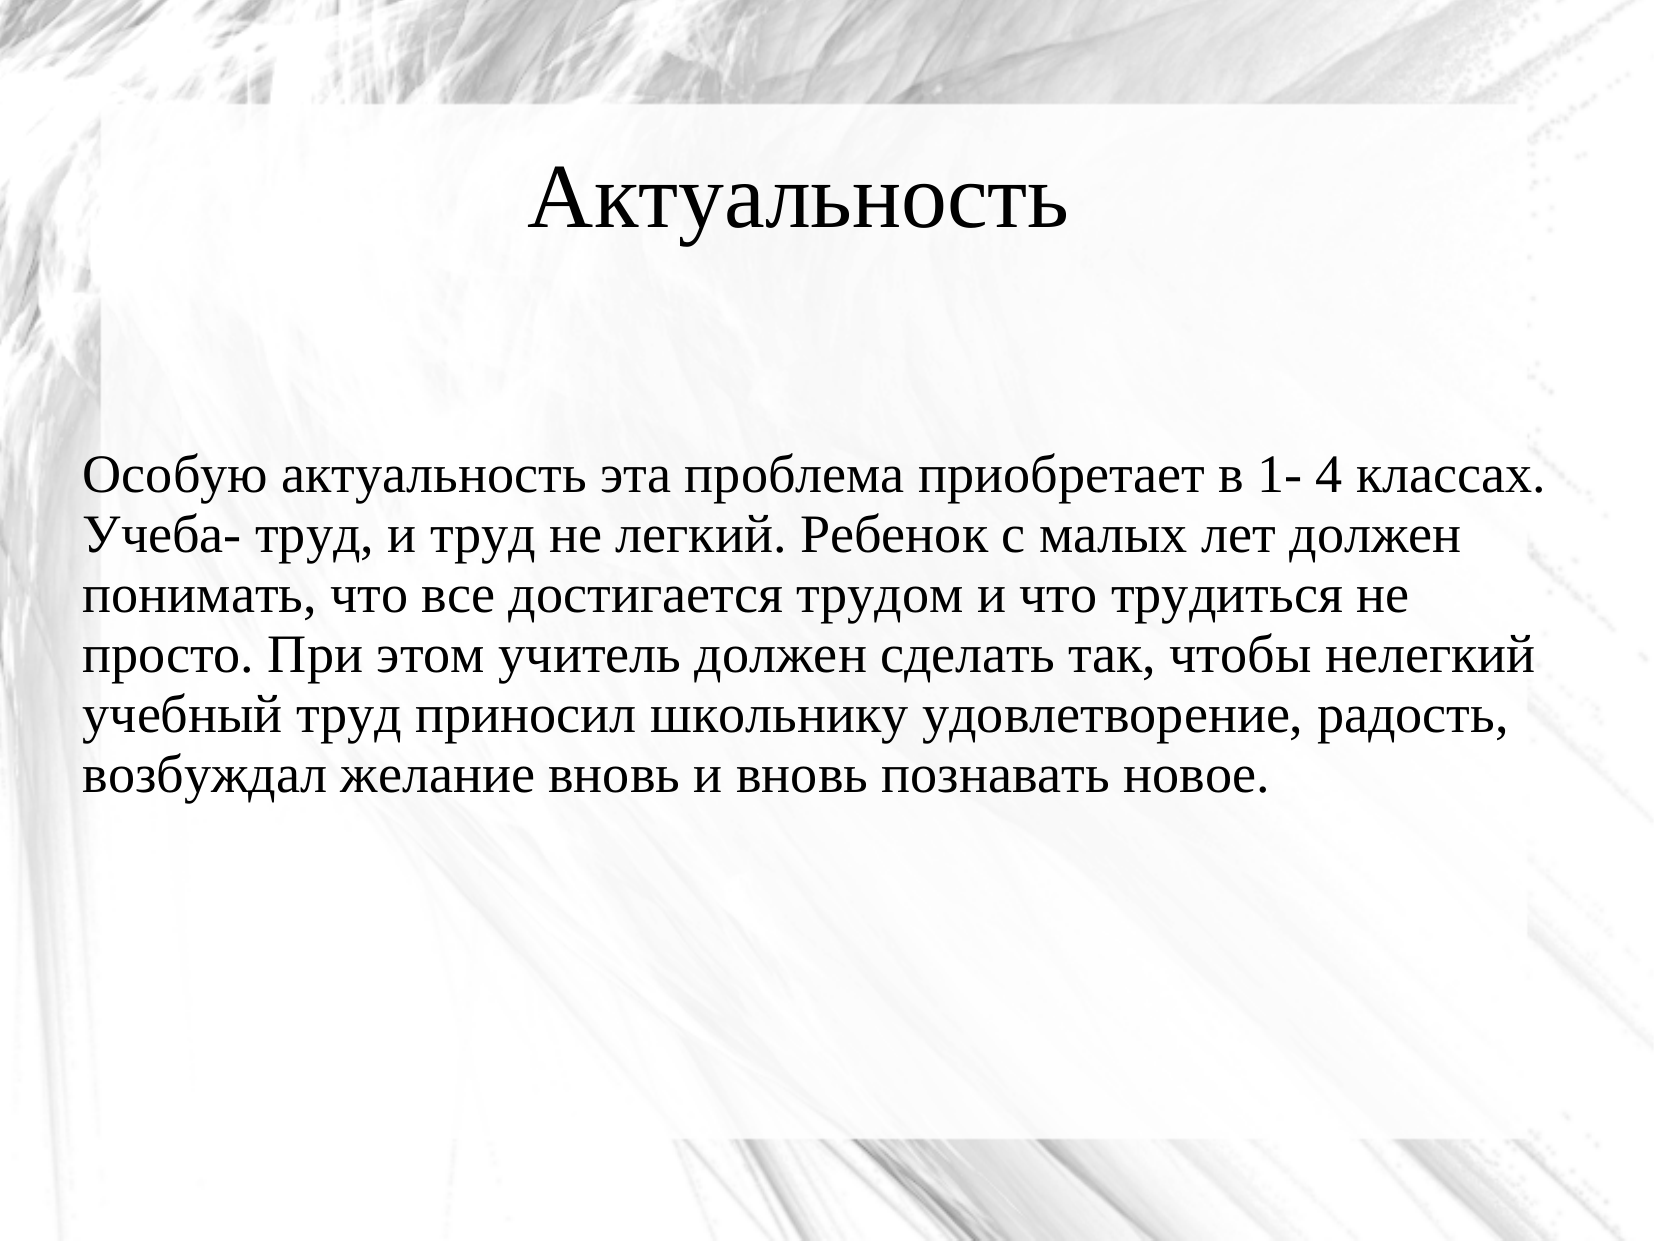

# Актуальность
Особую актуальность эта проблема приобретает в 1- 4 классах. Учеба- труд, и труд не легкий. Ребенок с малых лет должен понимать, что все достигается трудом и что трудиться не просто. При этом учитель должен сделать так, чтобы нелегкий учебный труд приносил школьнику удовлетворение, радость, возбуждал желание вновь и вновь познавать новое.